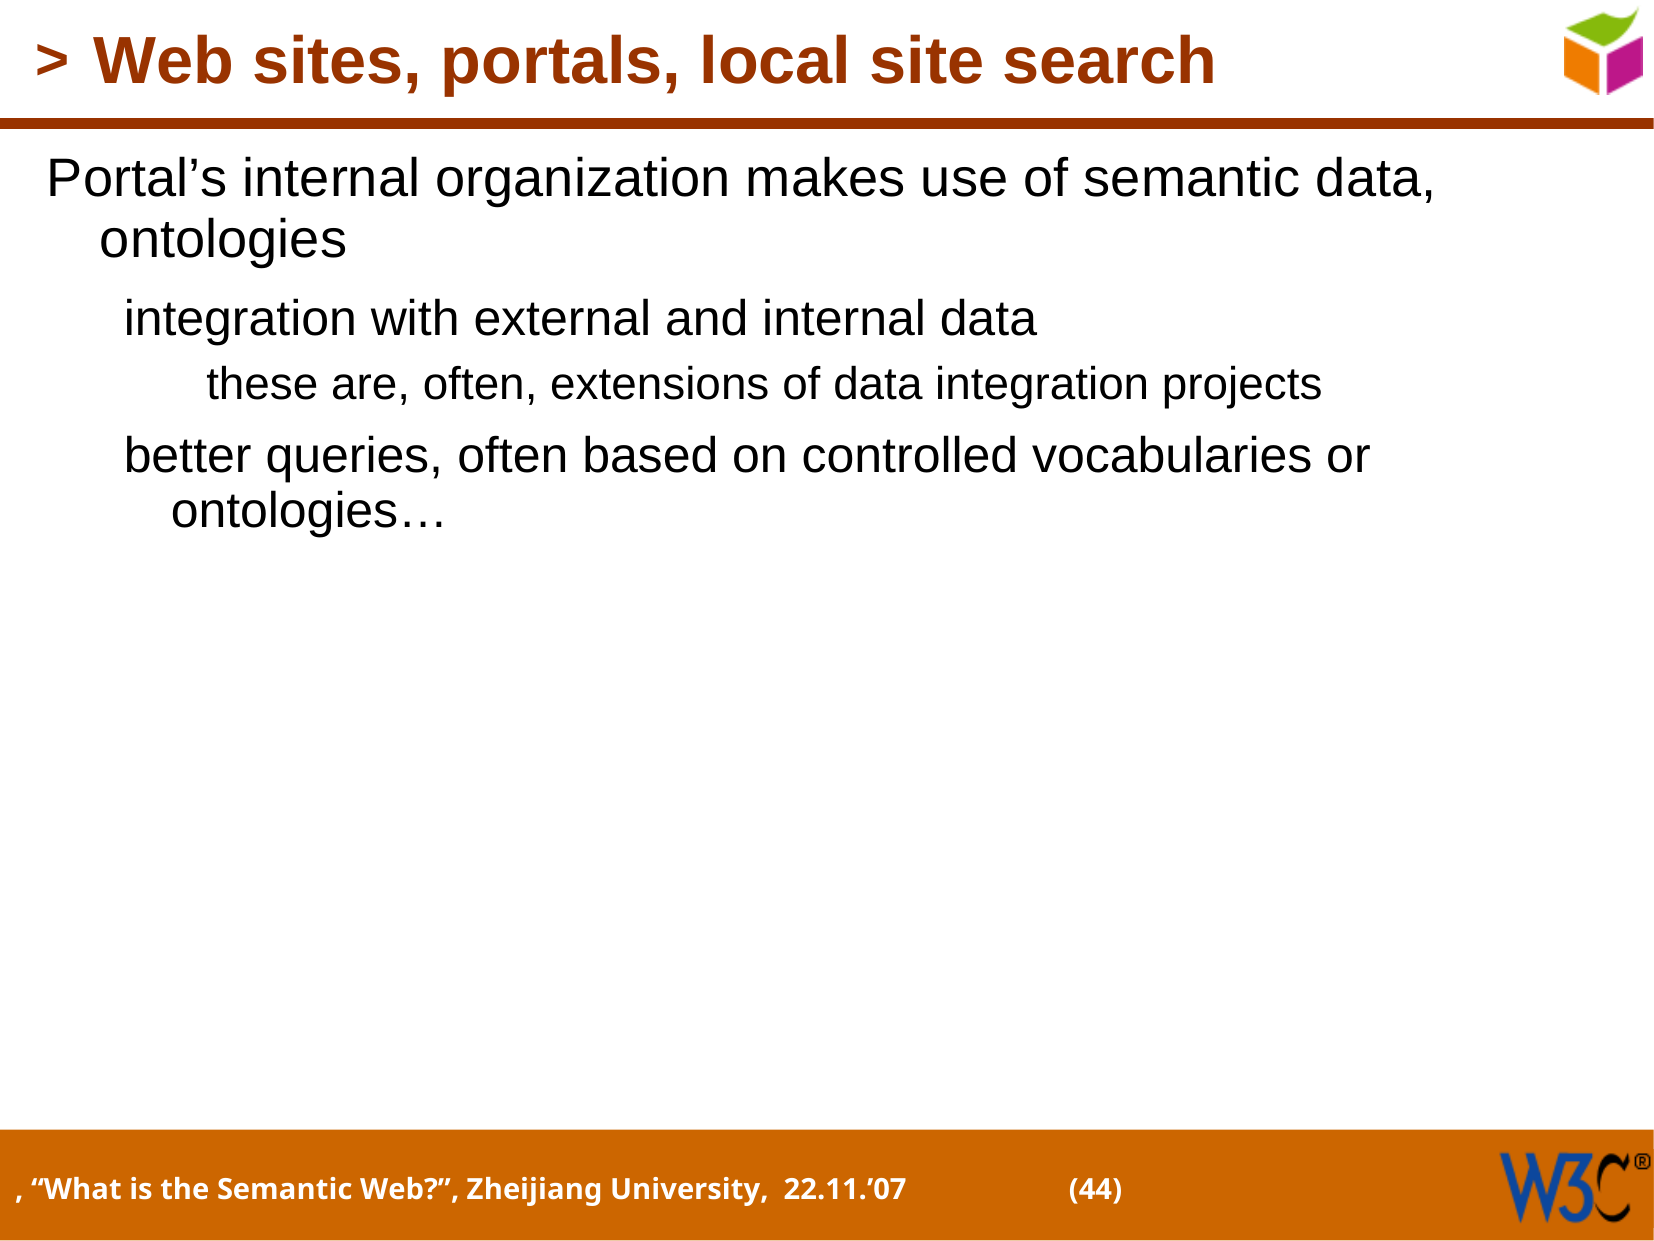

# Web sites, portals, local site search
Portal’s internal organization makes use of semantic data, ontologies
integration with external and internal data
these are, often, extensions of data integration projects
better queries, often based on controlled vocabularies or ontologies…